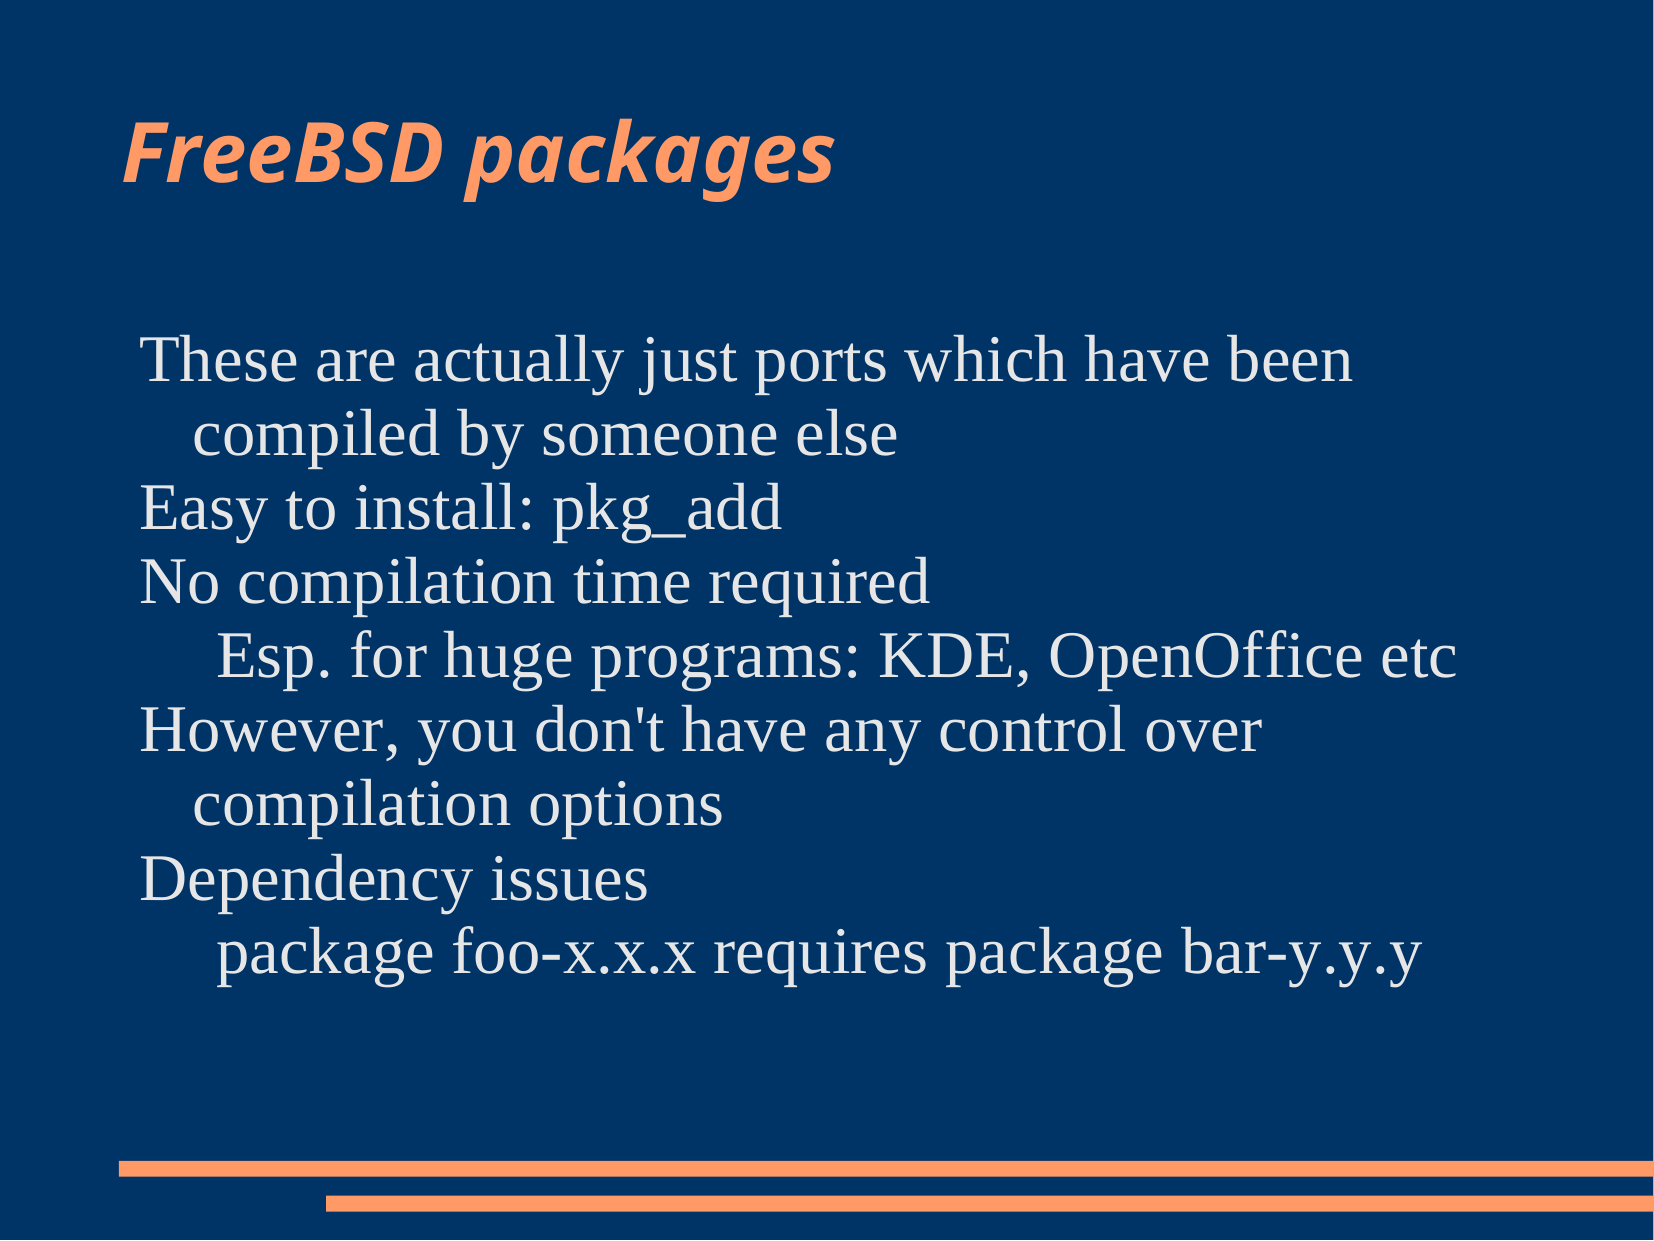

# FreeBSD packages
These are actually just ports which have been compiled by someone else
Easy to install: pkg_add
No compilation time required
Esp. for huge programs: KDE, OpenOffice etc
However, you don't have any control over compilation options
Dependency issues
package foo-x.x.x requires package bar-y.y.y